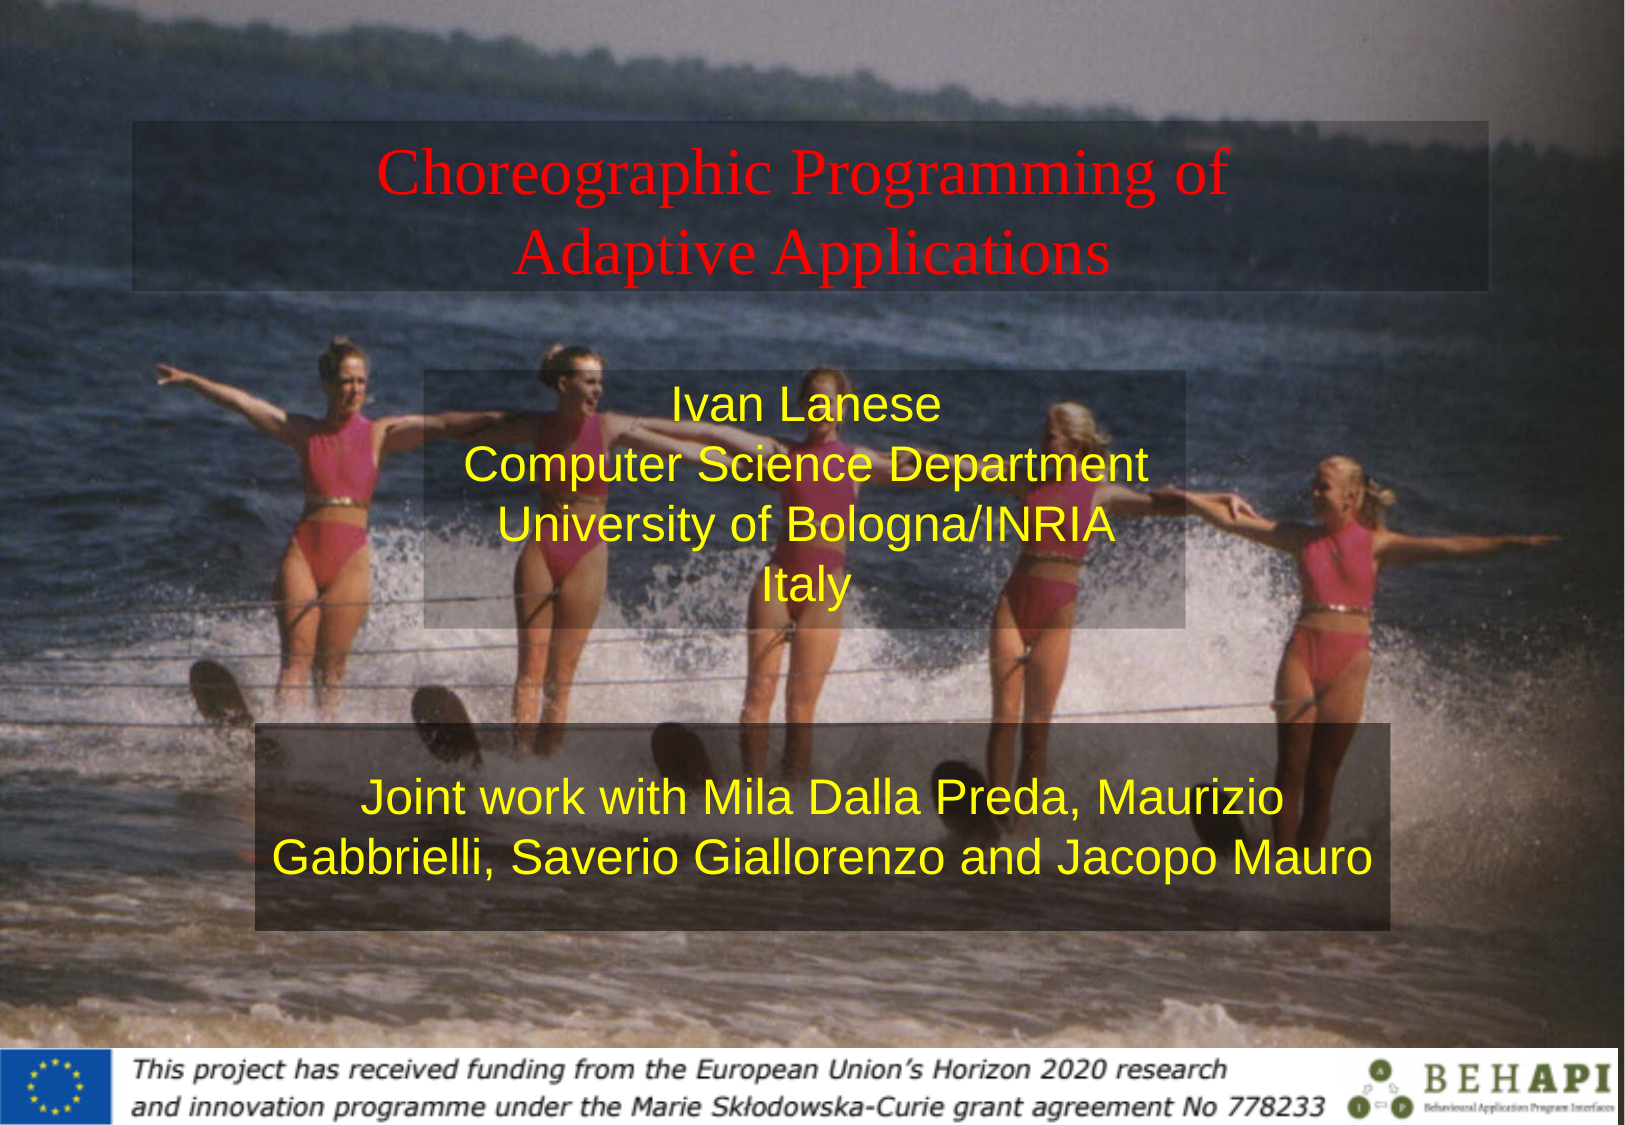

# Choreographic Programming of Adaptive Applications
Ivan Lanese
Computer Science Department
University of Bologna/INRIA
Italy
Joint work with Mila Dalla Preda, Maurizio Gabbrielli, Saverio Giallorenzo and Jacopo Mauro